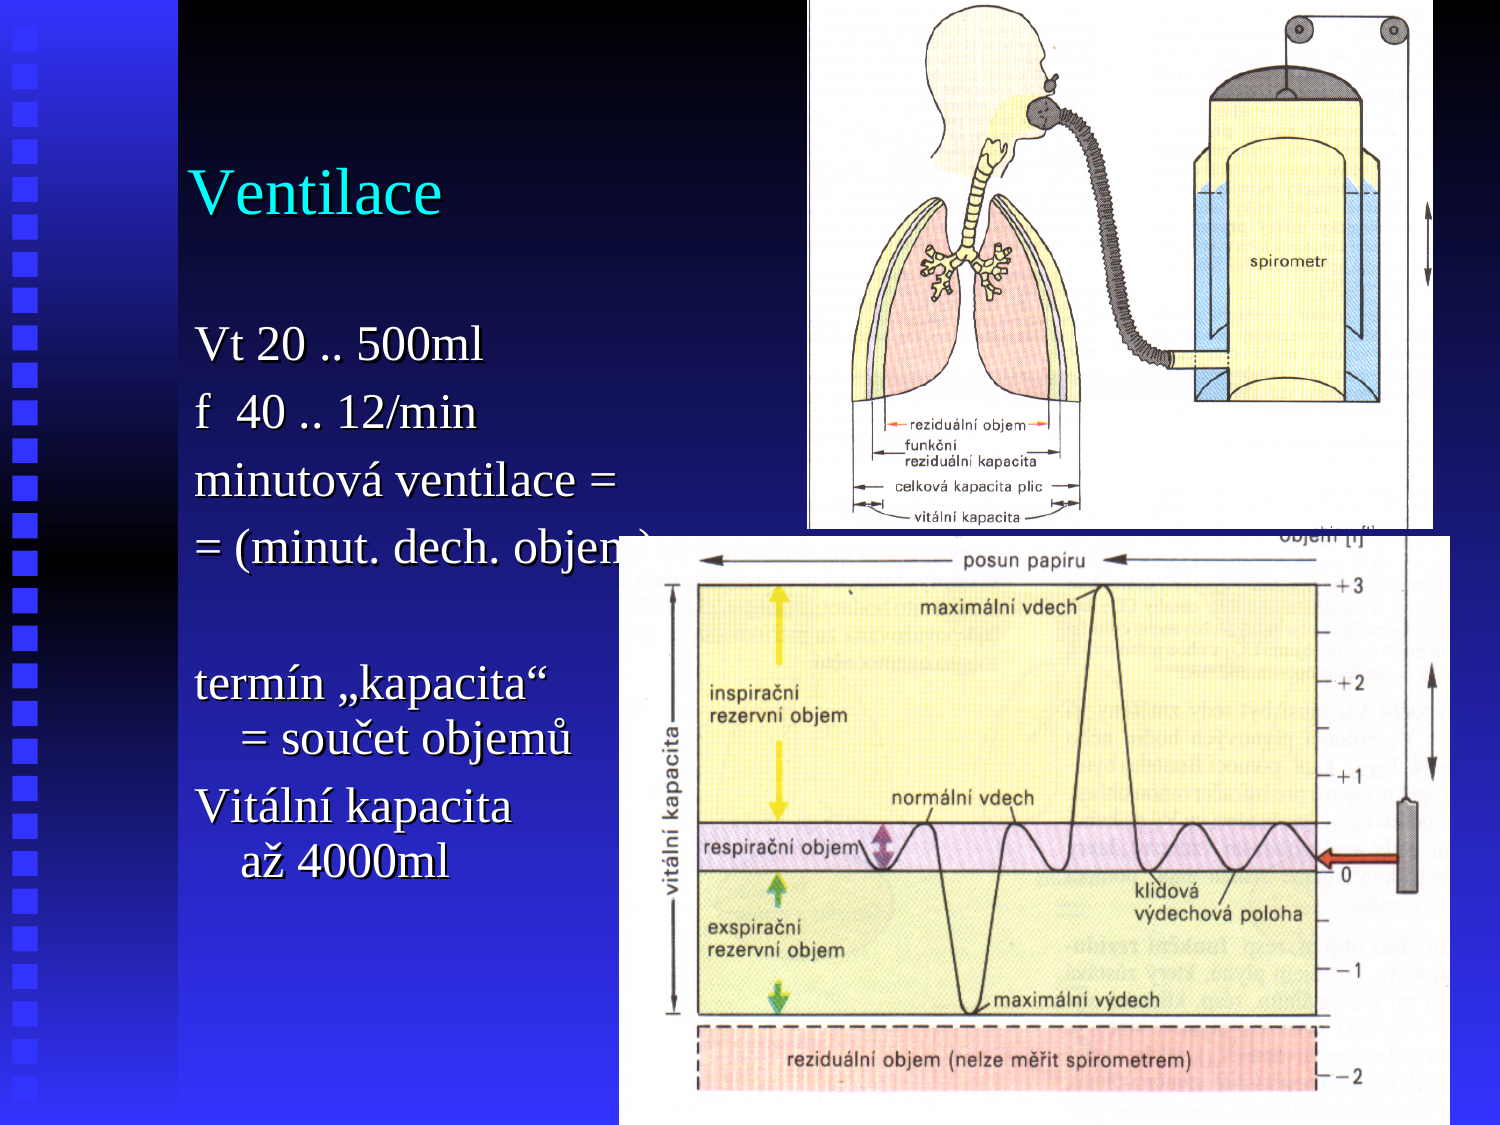

# Ventilace
Vt 20 .. 500ml
f 40 .. 12/min
minutová ventilace =
= (minut. dech. objem)
termín „kapacita“
= součet objemů
Vitální kapacita
až 4000ml